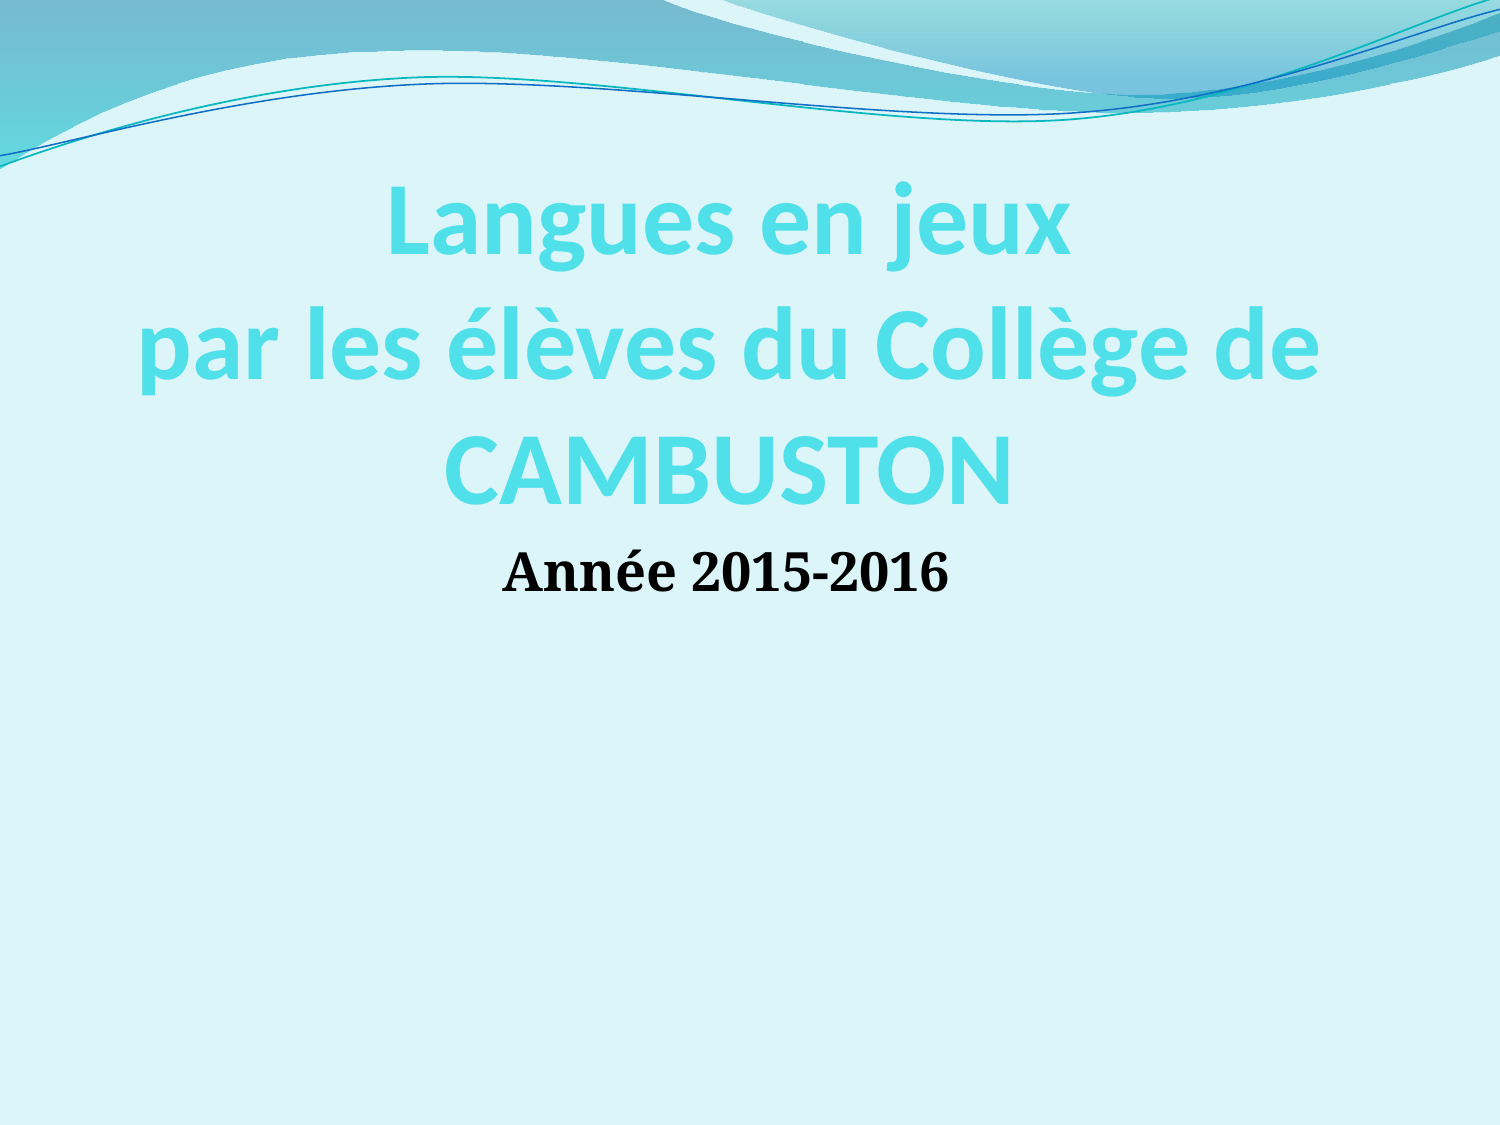

# Langues en jeux par les élèves du Collège de CAMBUSTON
Année 2015-2016